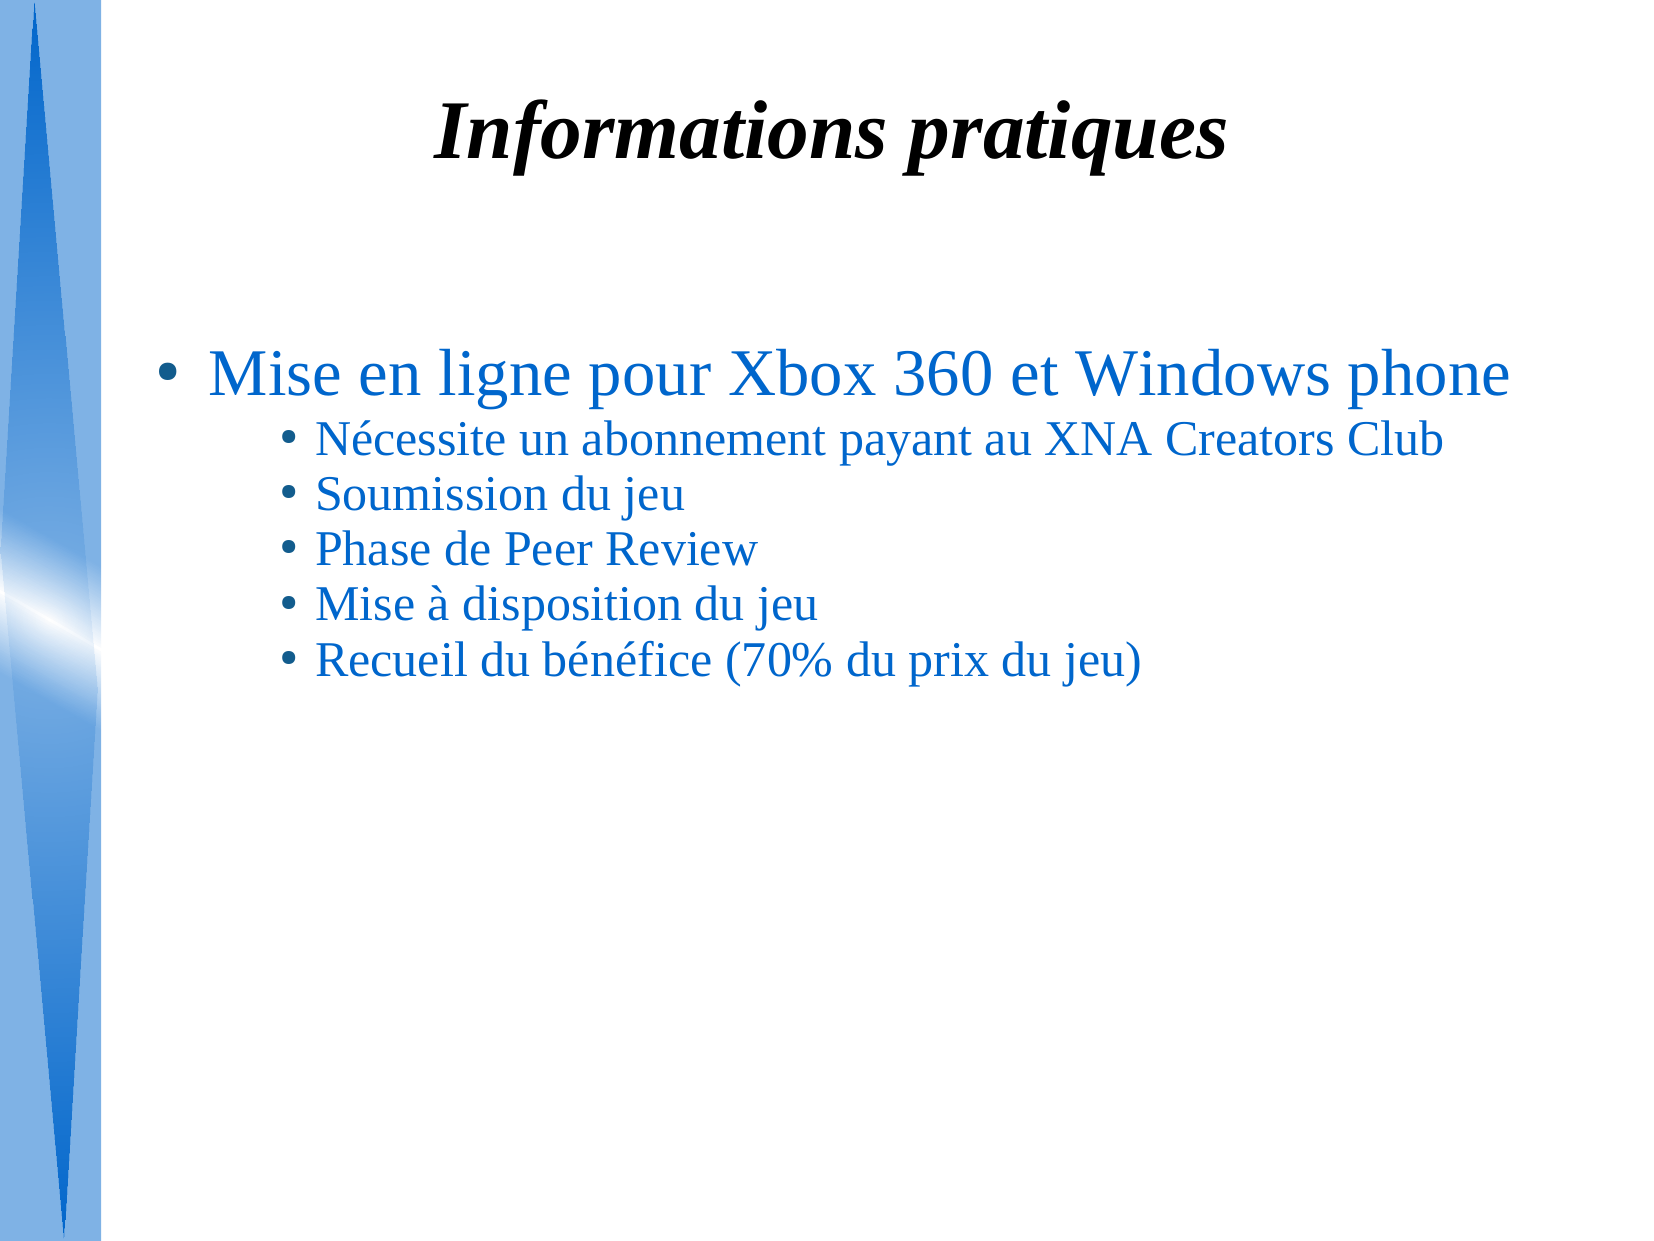

# Informations pratiques
Mise en ligne pour Xbox 360 et Windows phone
Nécessite un abonnement payant au XNA Creators Club
Soumission du jeu
Phase de Peer Review
Mise à disposition du jeu
Recueil du bénéfice (70% du prix du jeu)